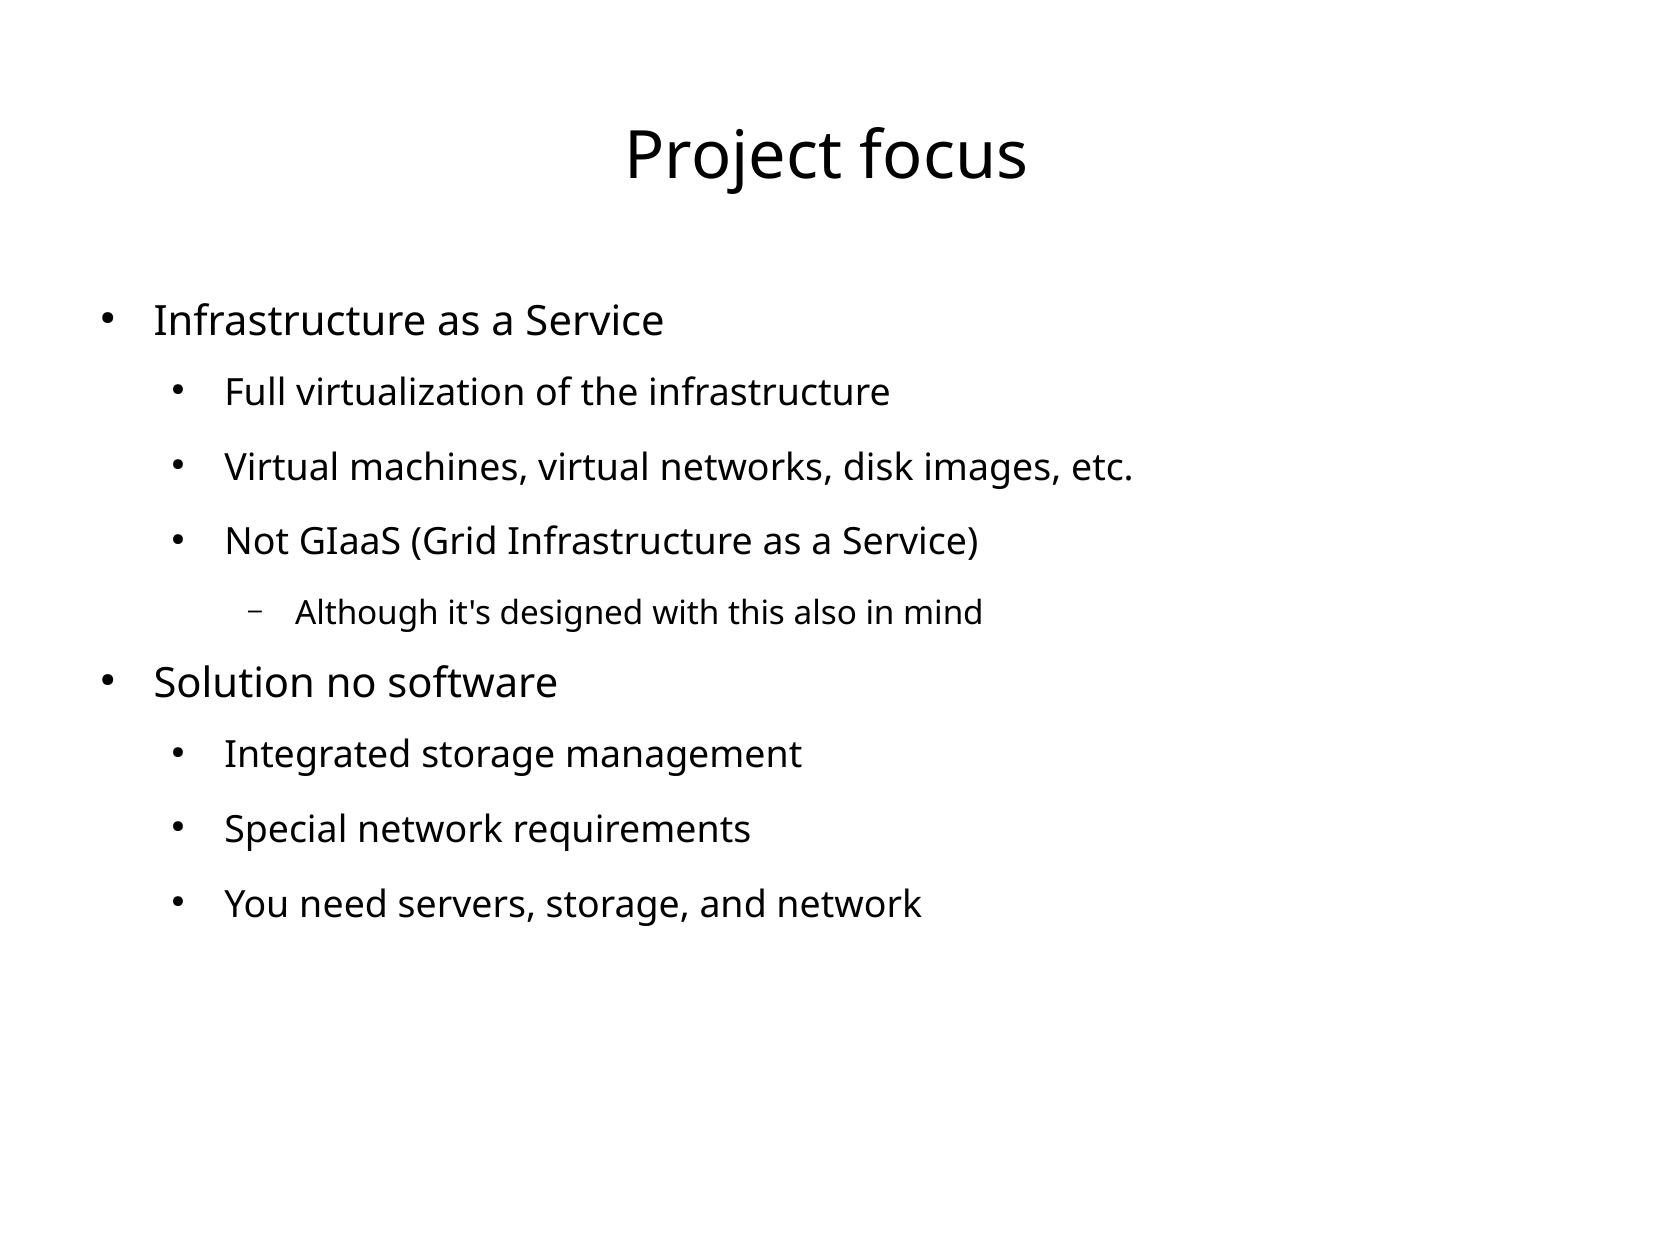

# Project focus
Infrastructure as a Service
Full virtualization of the infrastructure
Virtual machines, virtual networks, disk images, etc.
Not GIaaS (Grid Infrastructure as a Service)
Although it's designed with this also in mind
Solution no software
Integrated storage management
Special network requirements
You need servers, storage, and network